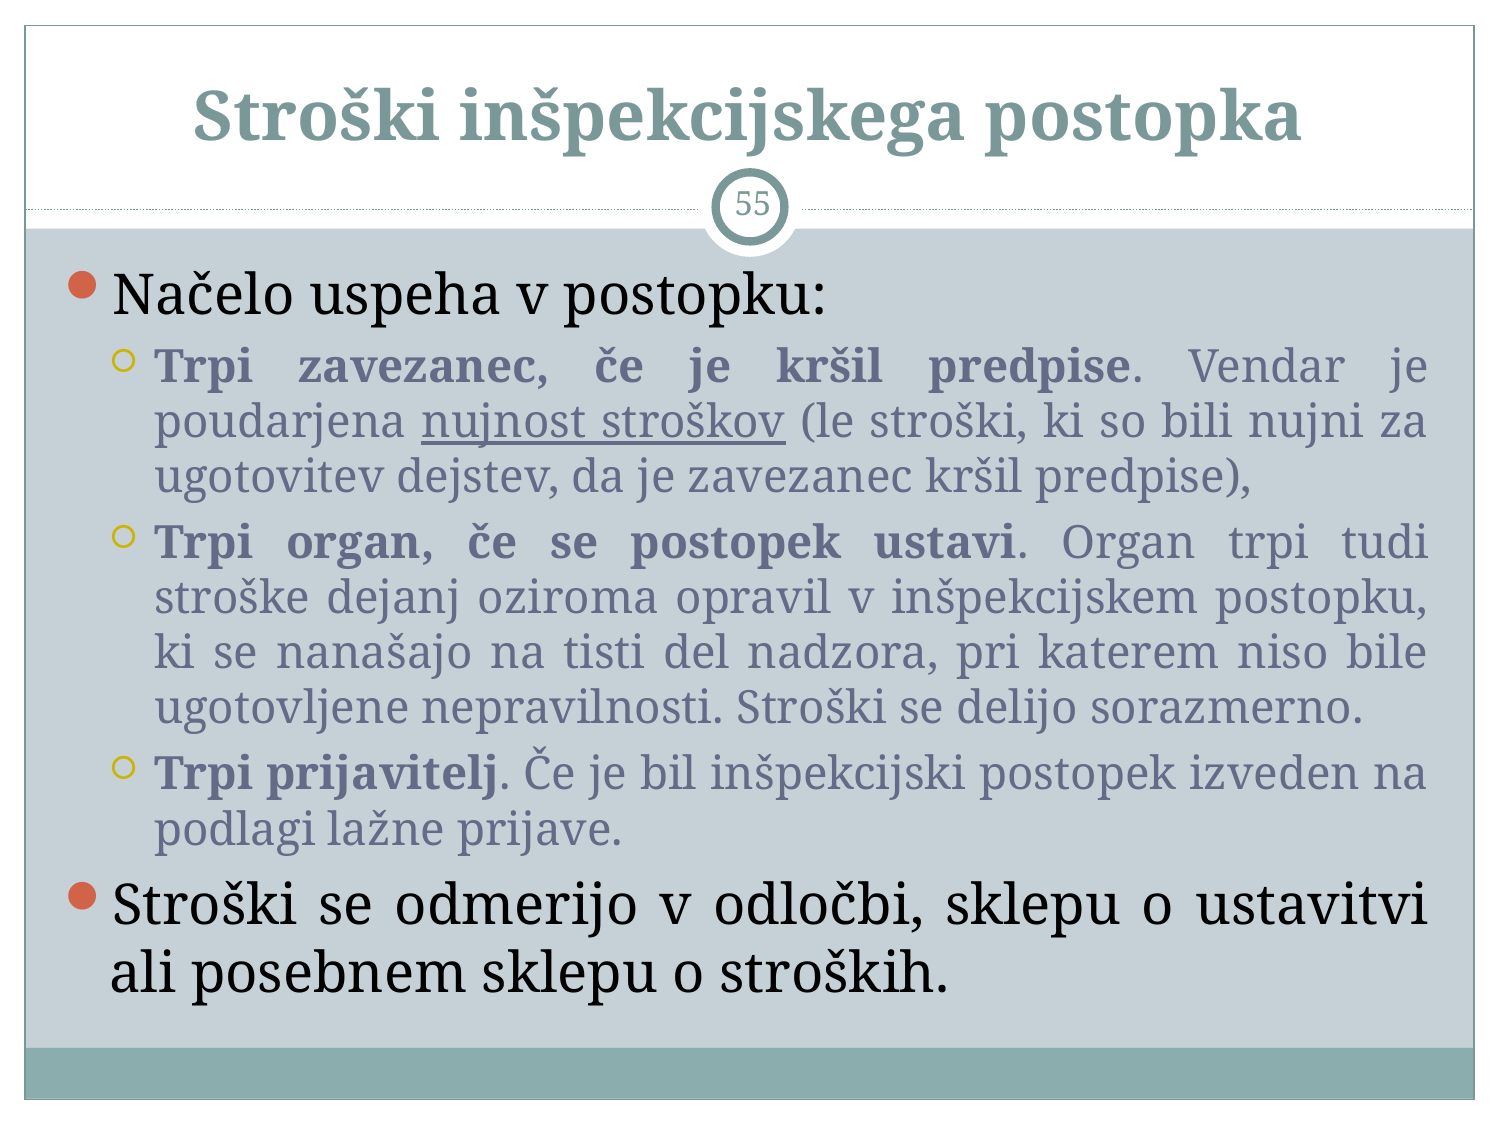

# Stroški inšpekcijskega postopka
Načelo uspeha v postopku:
Trpi zavezanec, če je kršil predpise. Vendar je poudarjena nujnost stroškov (le stroški, ki so bili nujni za ugotovitev dejstev, da je zavezanec kršil predpise),
Trpi organ, če se postopek ustavi. Organ trpi tudi stroške dejanj oziroma opravil v inšpekcijskem postopku, ki se nanašajo na tisti del nadzora, pri katerem niso bile ugotovljene nepravilnosti. Stroški se delijo sorazmerno.
Trpi prijavitelj. Če je bil inšpekcijski postopek izveden na podlagi lažne prijave.
Stroški se odmerijo v odločbi, sklepu o ustavitvi ali posebnem sklepu o stroških.